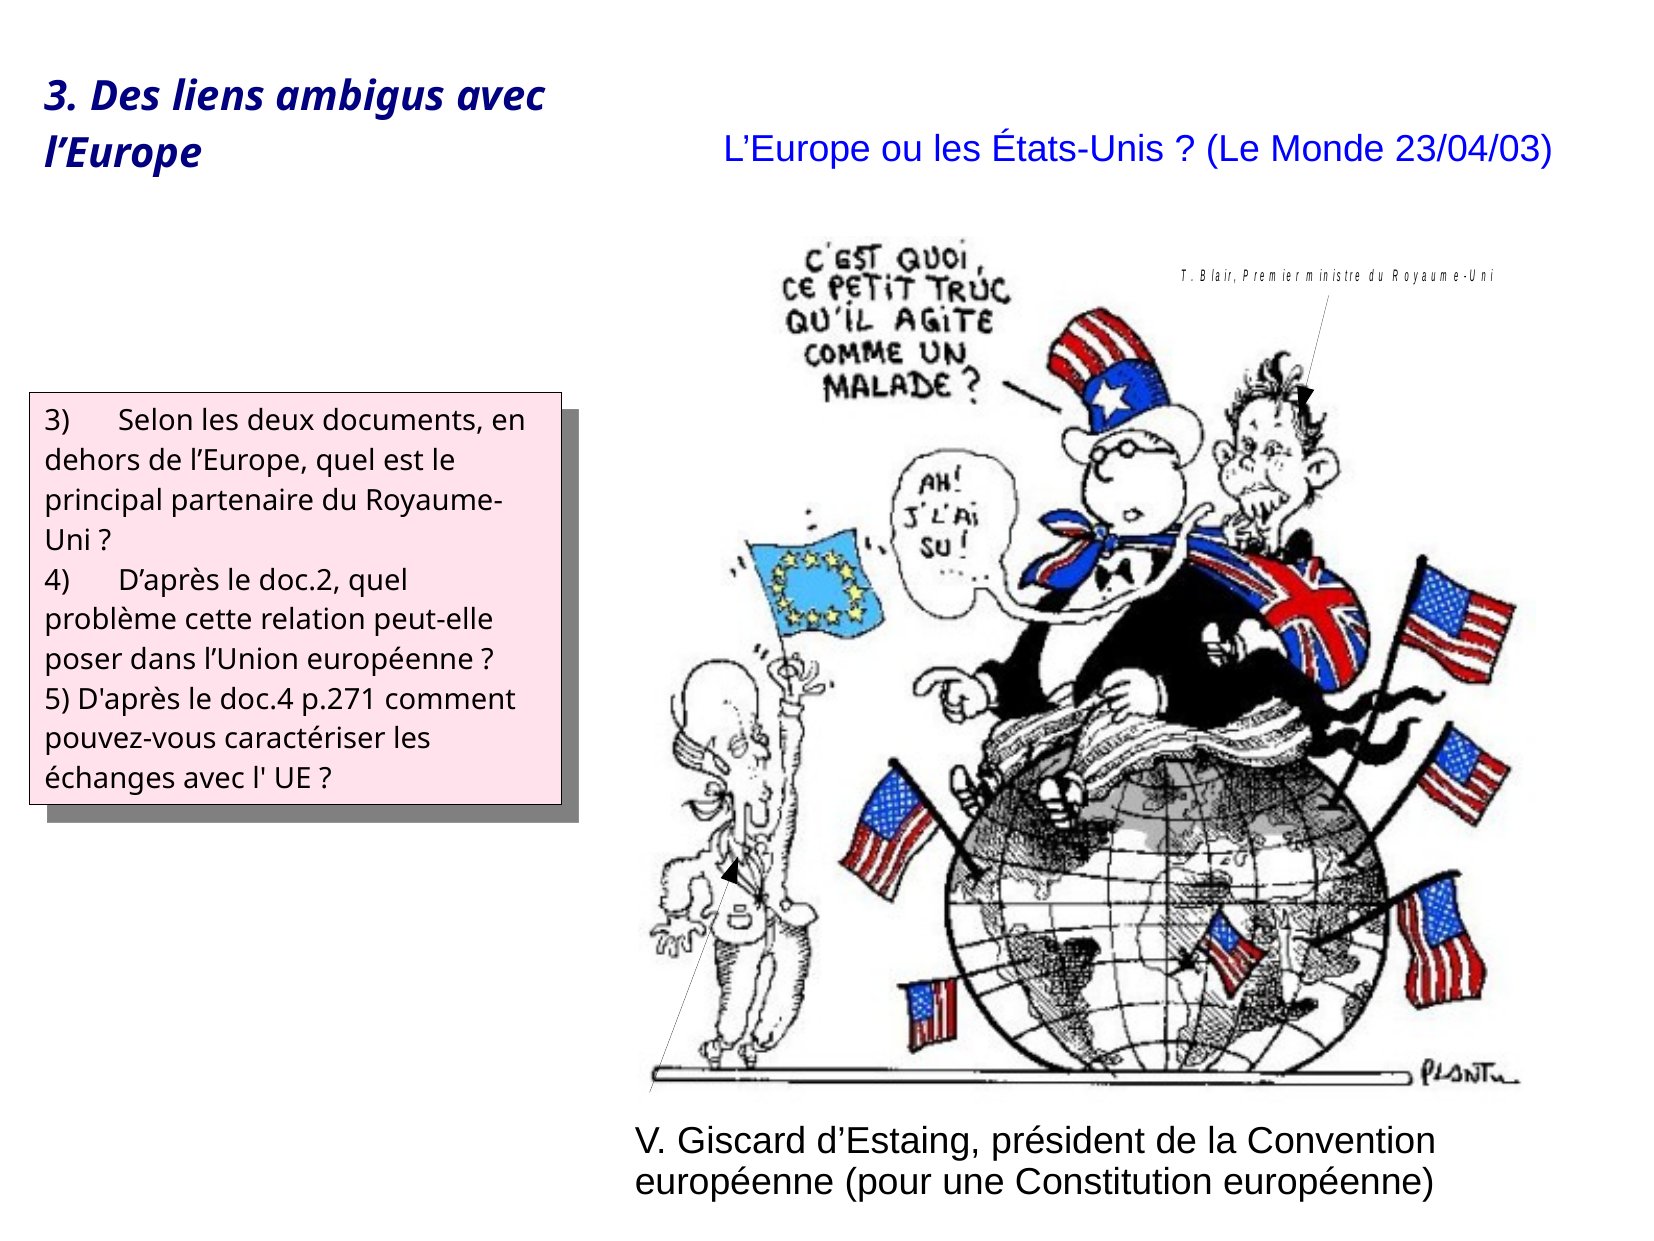

3. Des liens ambigus avec l’Europe
L’Europe ou les États-Unis ? (Le Monde 23/04/03)
3)	Selon les deux documents, en dehors de l’Europe, quel est le principal partenaire du Royaume-Uni ?
4)	D’après le doc.2, quel problème cette relation peut-elle poser dans l’Union européenne ?
5) D'après le doc.4 p.271 comment pouvez-vous caractériser les échanges avec l' UE ?
V. Giscard d’Estaing, président de la Convention européenne (pour une Constitution européenne)